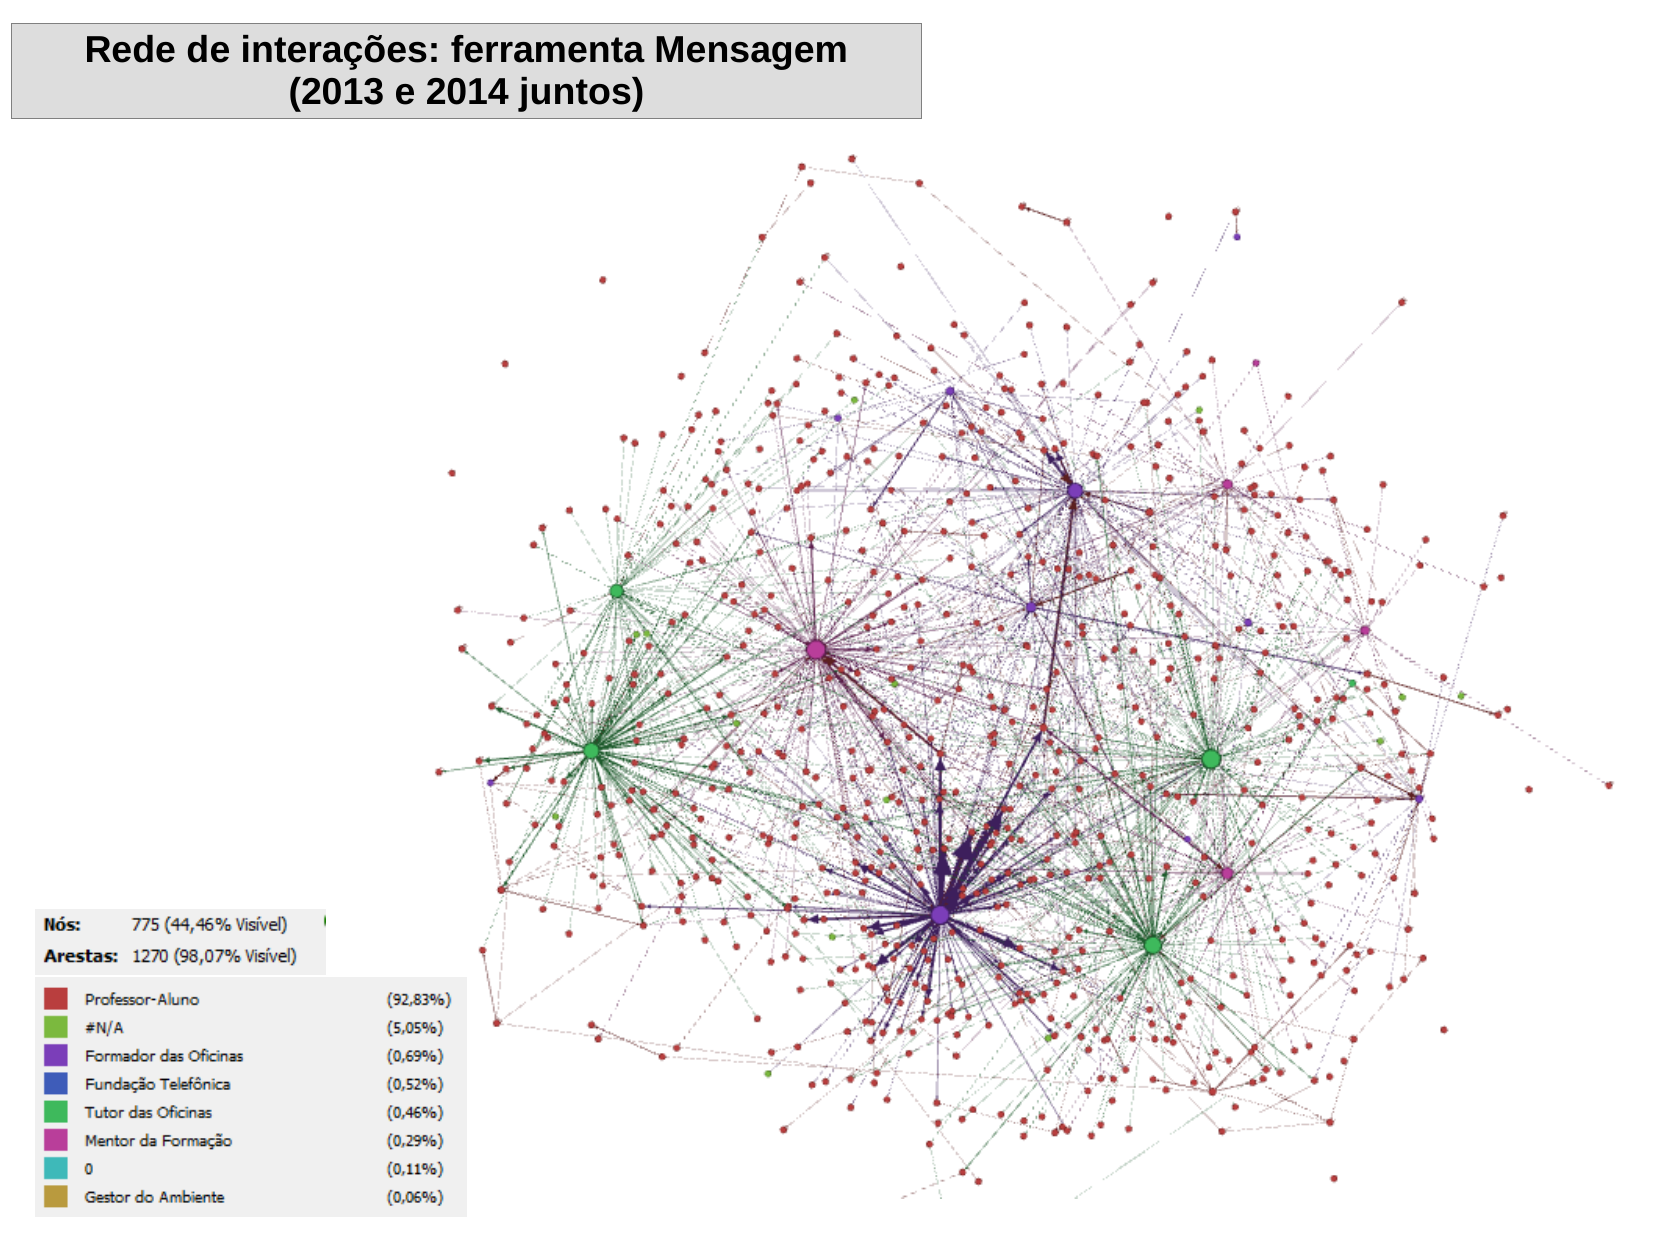

Rede de interações: ferramenta Mensagem
(2013 e 2014 juntos)